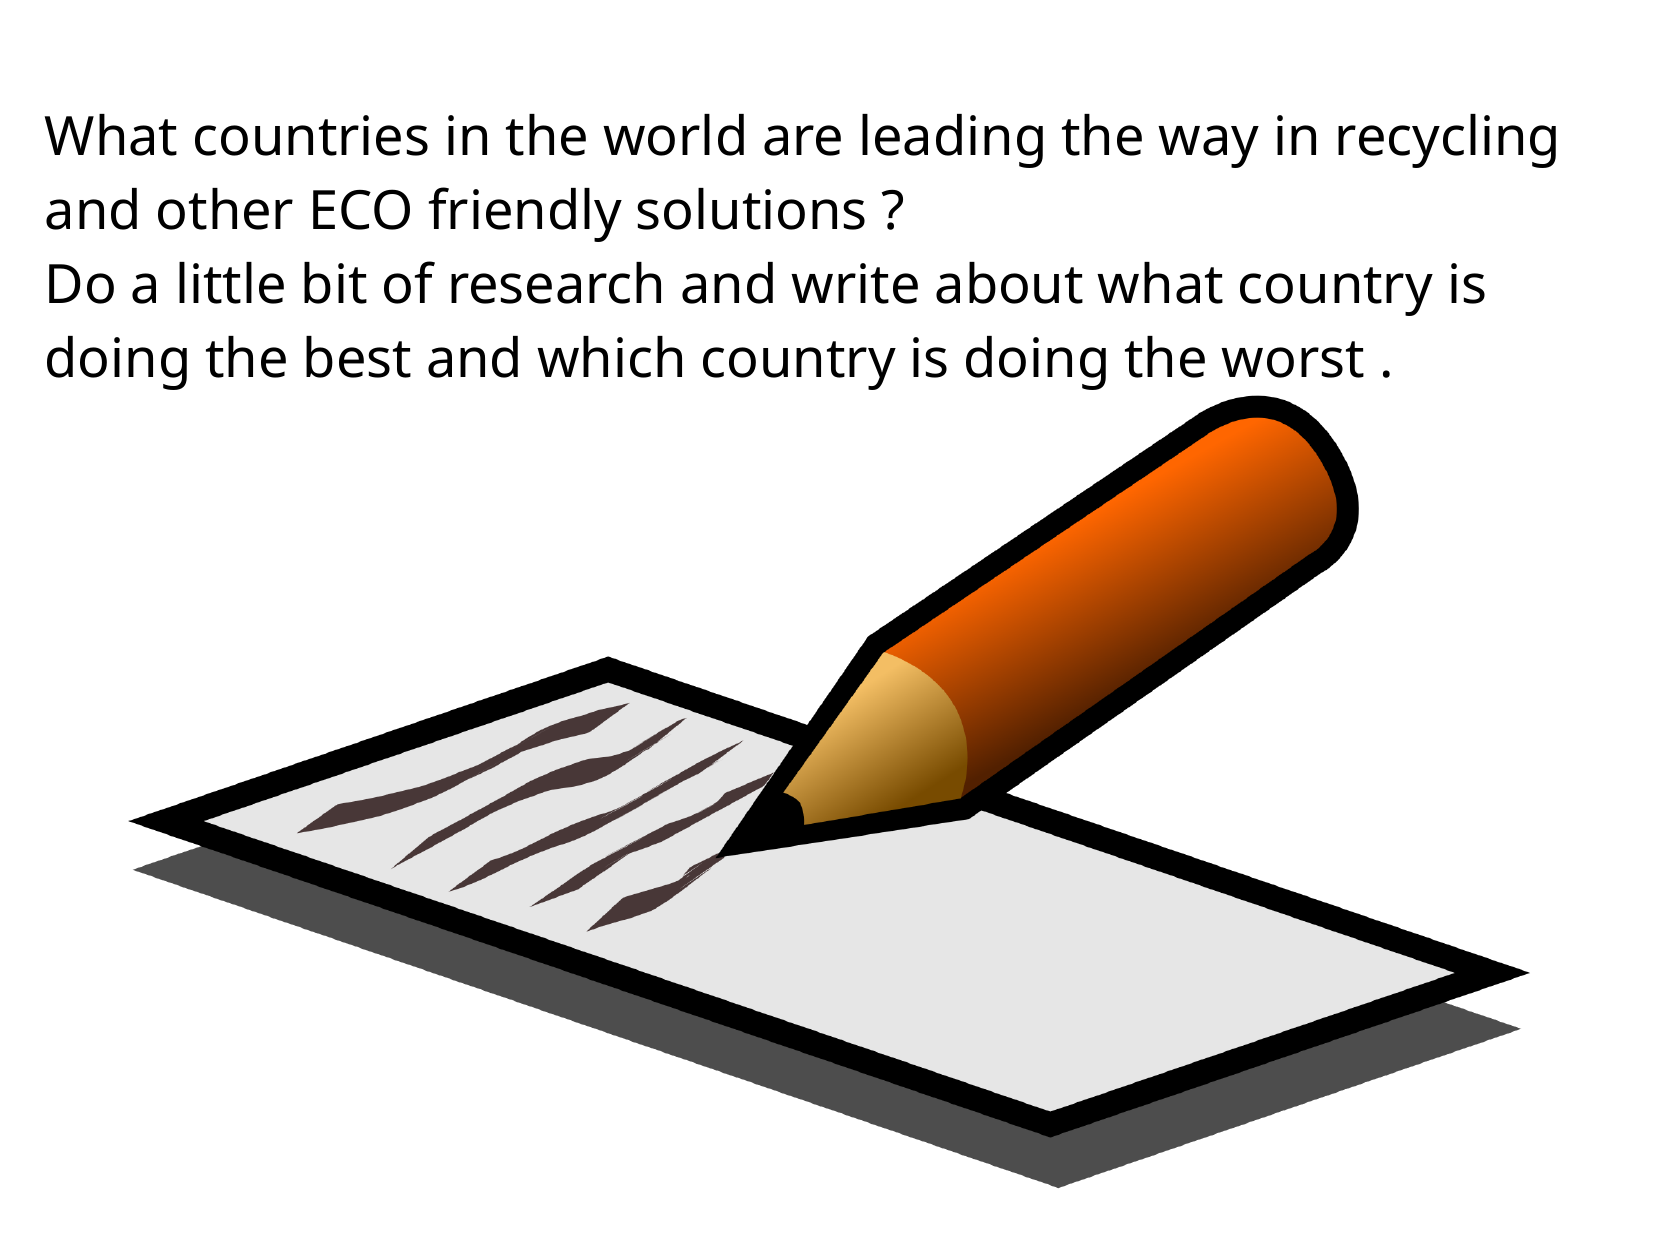

What countries in the world are leading the way in recycling and other ECO friendly solutions ?
Do a little bit of research and write about what country is doing the best and which country is doing the worst .